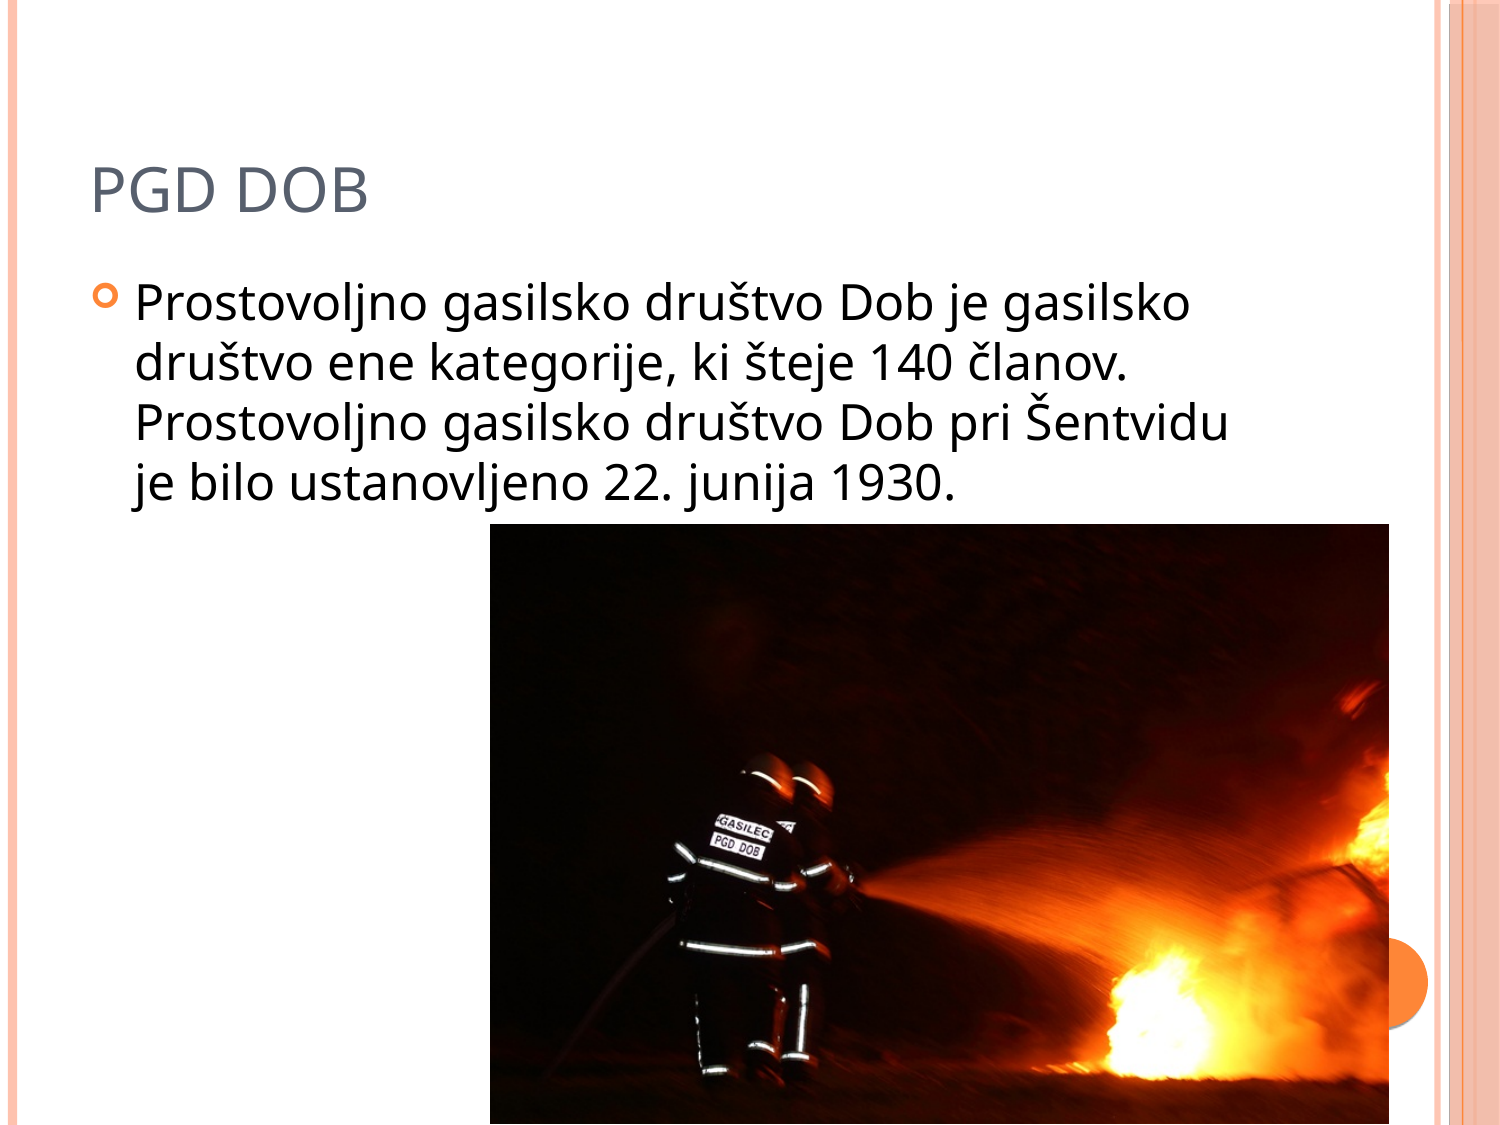

# PGD DOB
Prostovoljno gasilsko društvo Dob je gasilsko društvo ene kategorije, ki šteje 140 članov. Prostovoljno gasilsko društvo Dob pri Šentvidu je bilo ustanovljeno 22. junija 1930.